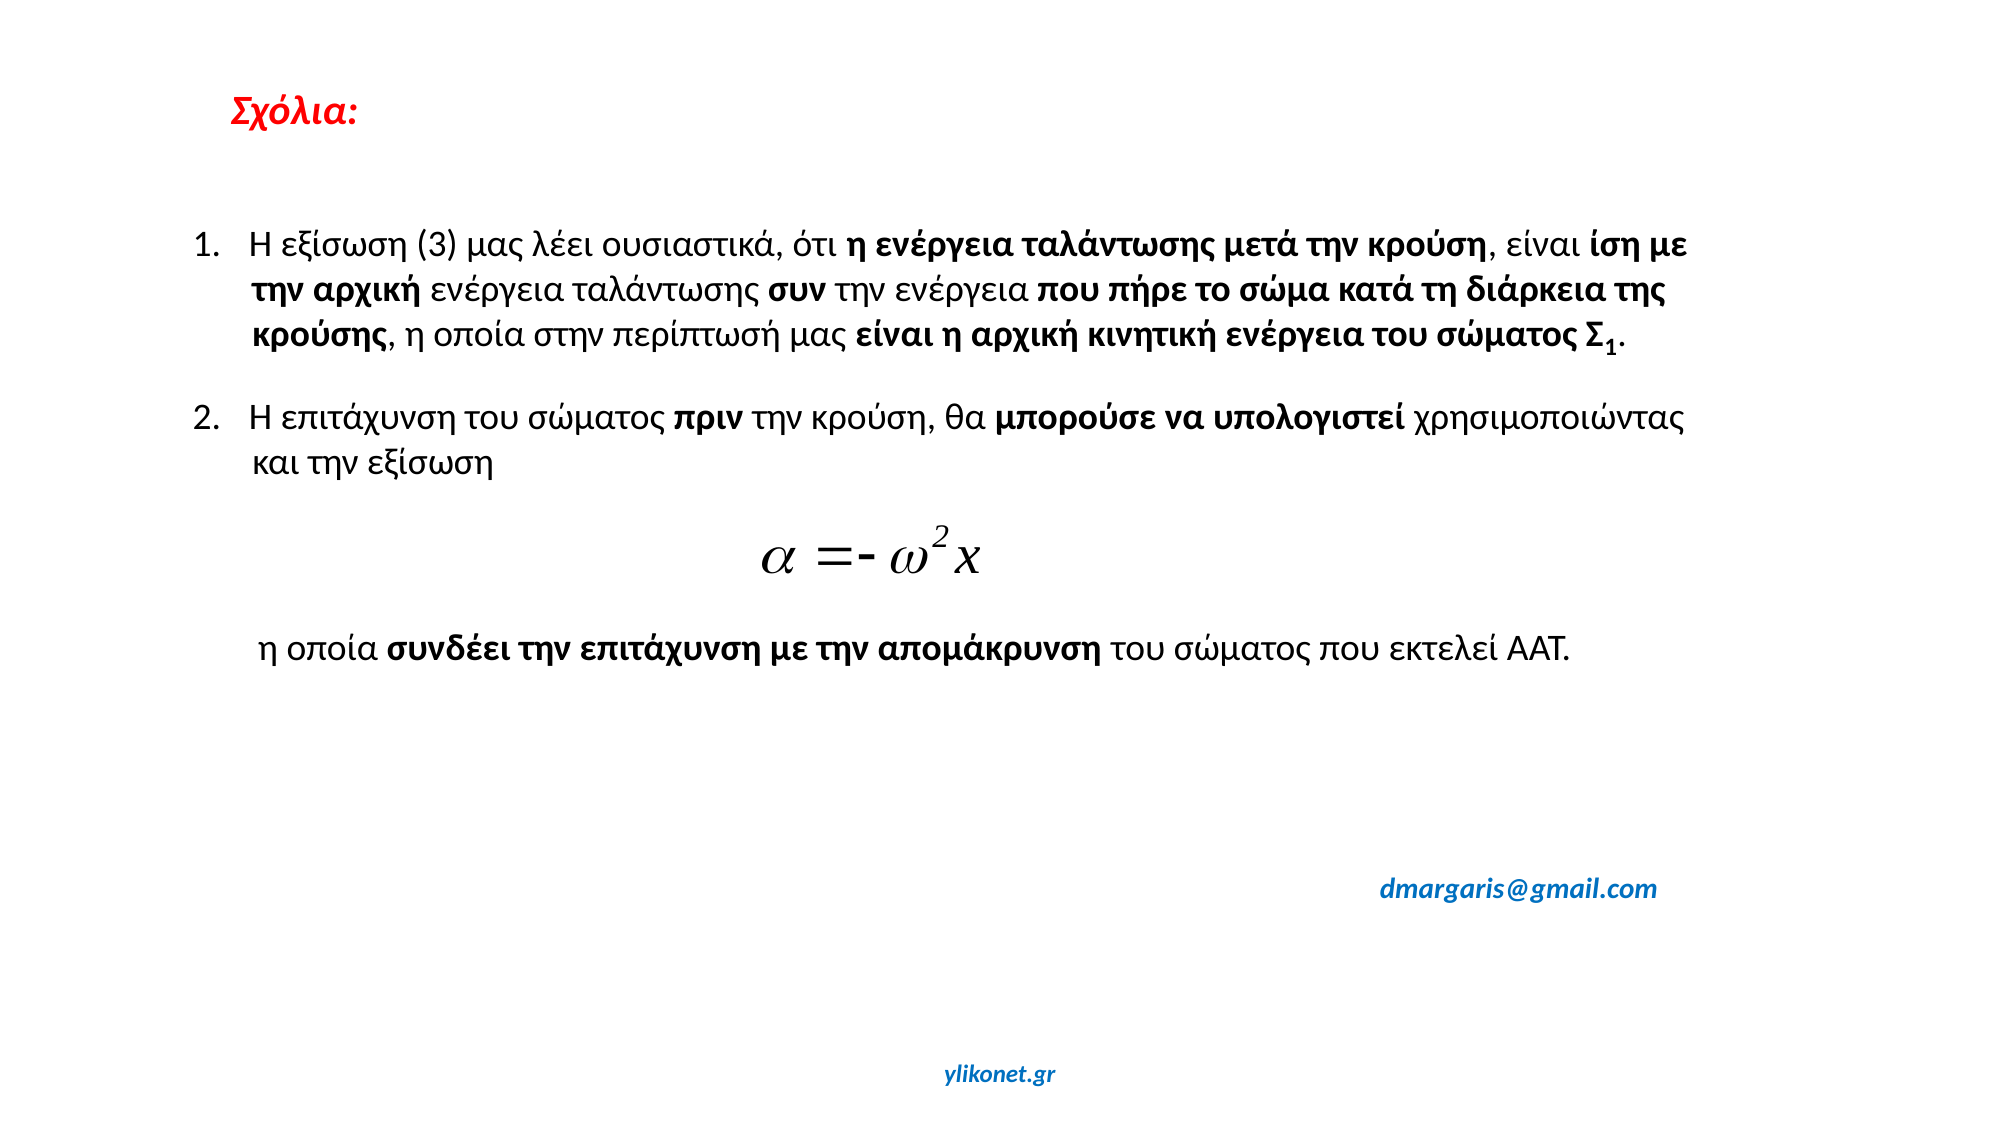

Σχόλια:
Η εξίσωση (3) μας λέει ουσιαστικά, ότι η ενέργεια ταλάντωσης μετά την κρούση, είναι ίση με
 την αρχική ενέργεια ταλάντωσης συν την ενέργεια που πήρε το σώμα κατά τη διάρκεια της
 κρούσης, η οποία στην περίπτωσή μας είναι η αρχική κινητική ενέργεια του σώματος Σ1.
Η επιτάχυνση του σώματος πριν την κρούση, θα μπορούσε να υπολογιστεί χρησιμοποιώντας
 και την εξίσωση
 η οποία συνδέει την επιτάχυνση με την απομάκρυνση του σώματος που εκτελεί ΑΑΤ.
dmargaris@gmail.com
ylikonet.gr